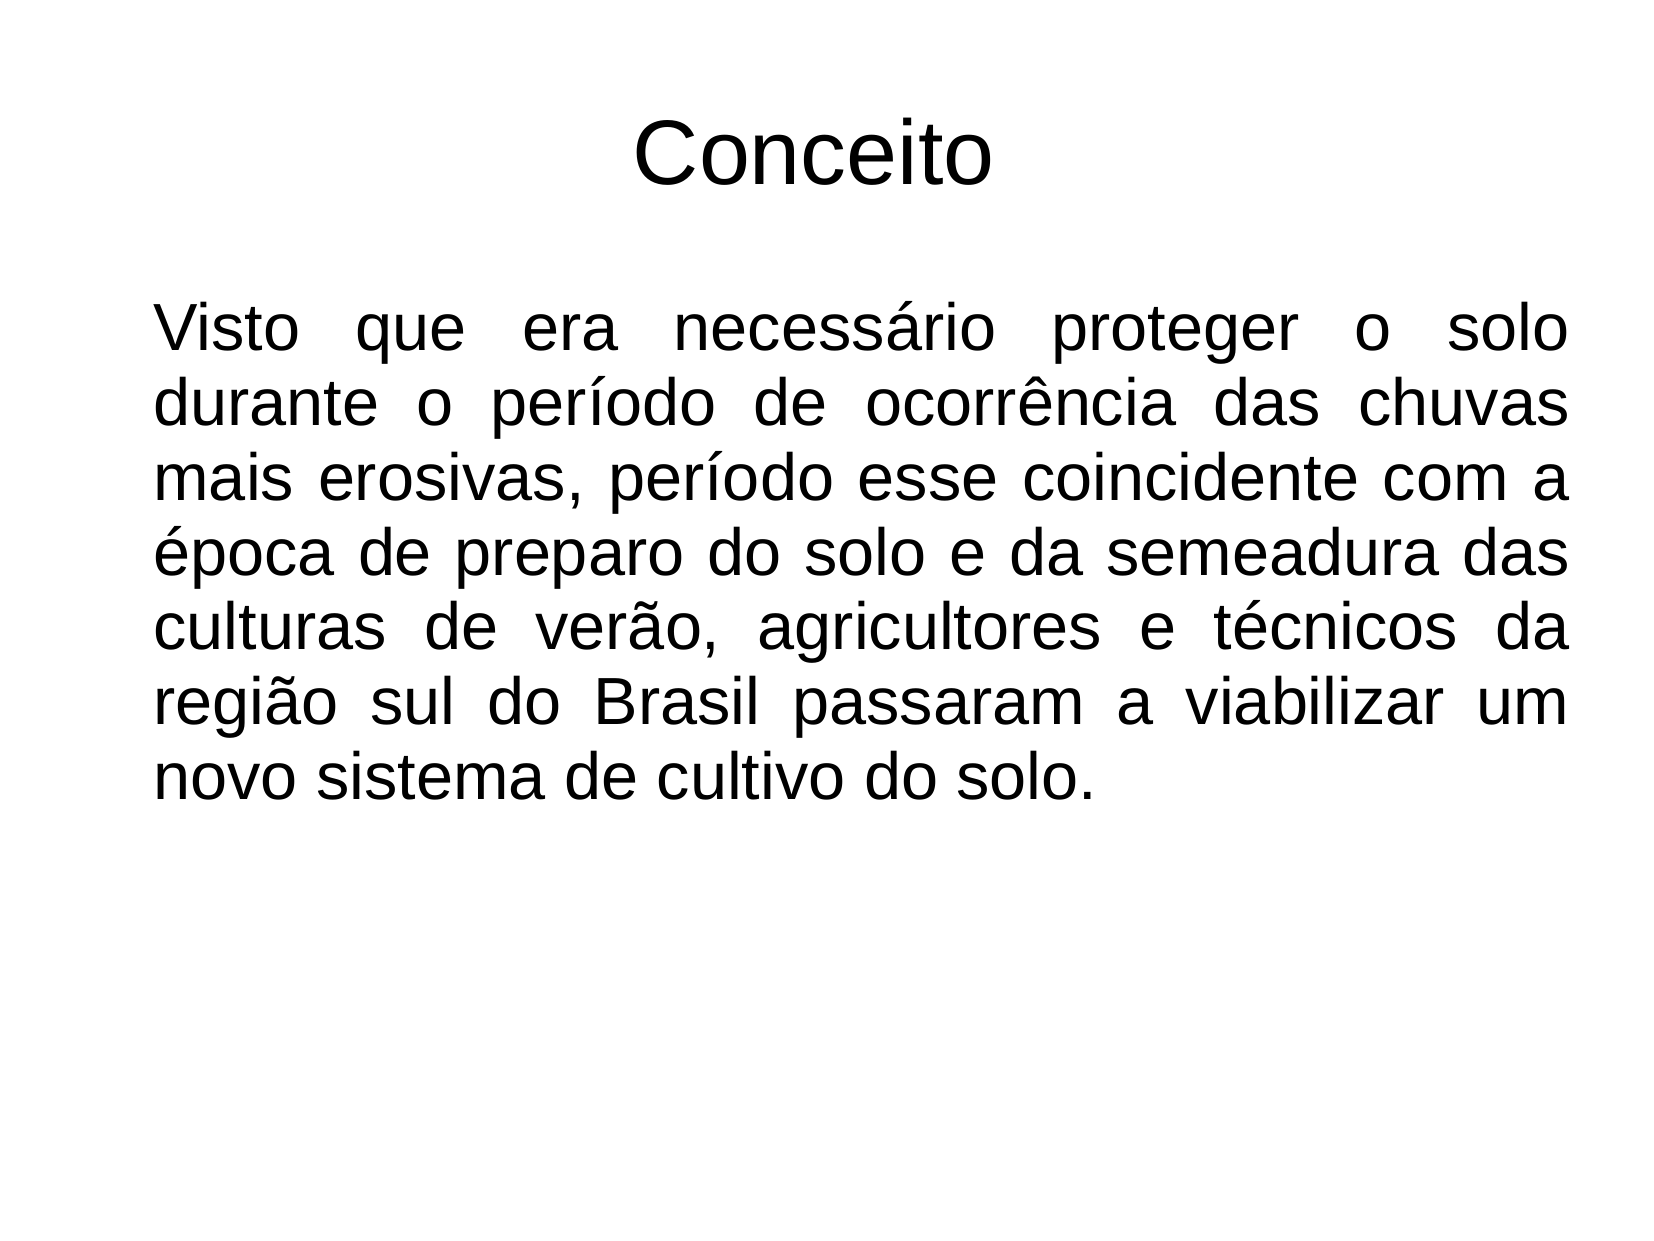

# Conceito
Visto que era necessário proteger o solo durante o período de ocorrência das chuvas mais erosivas, período esse coincidente com a época de preparo do solo e da semeadura das culturas de verão, agricultores e técnicos da região sul do Brasil passaram a viabilizar um novo sistema de cultivo do solo.